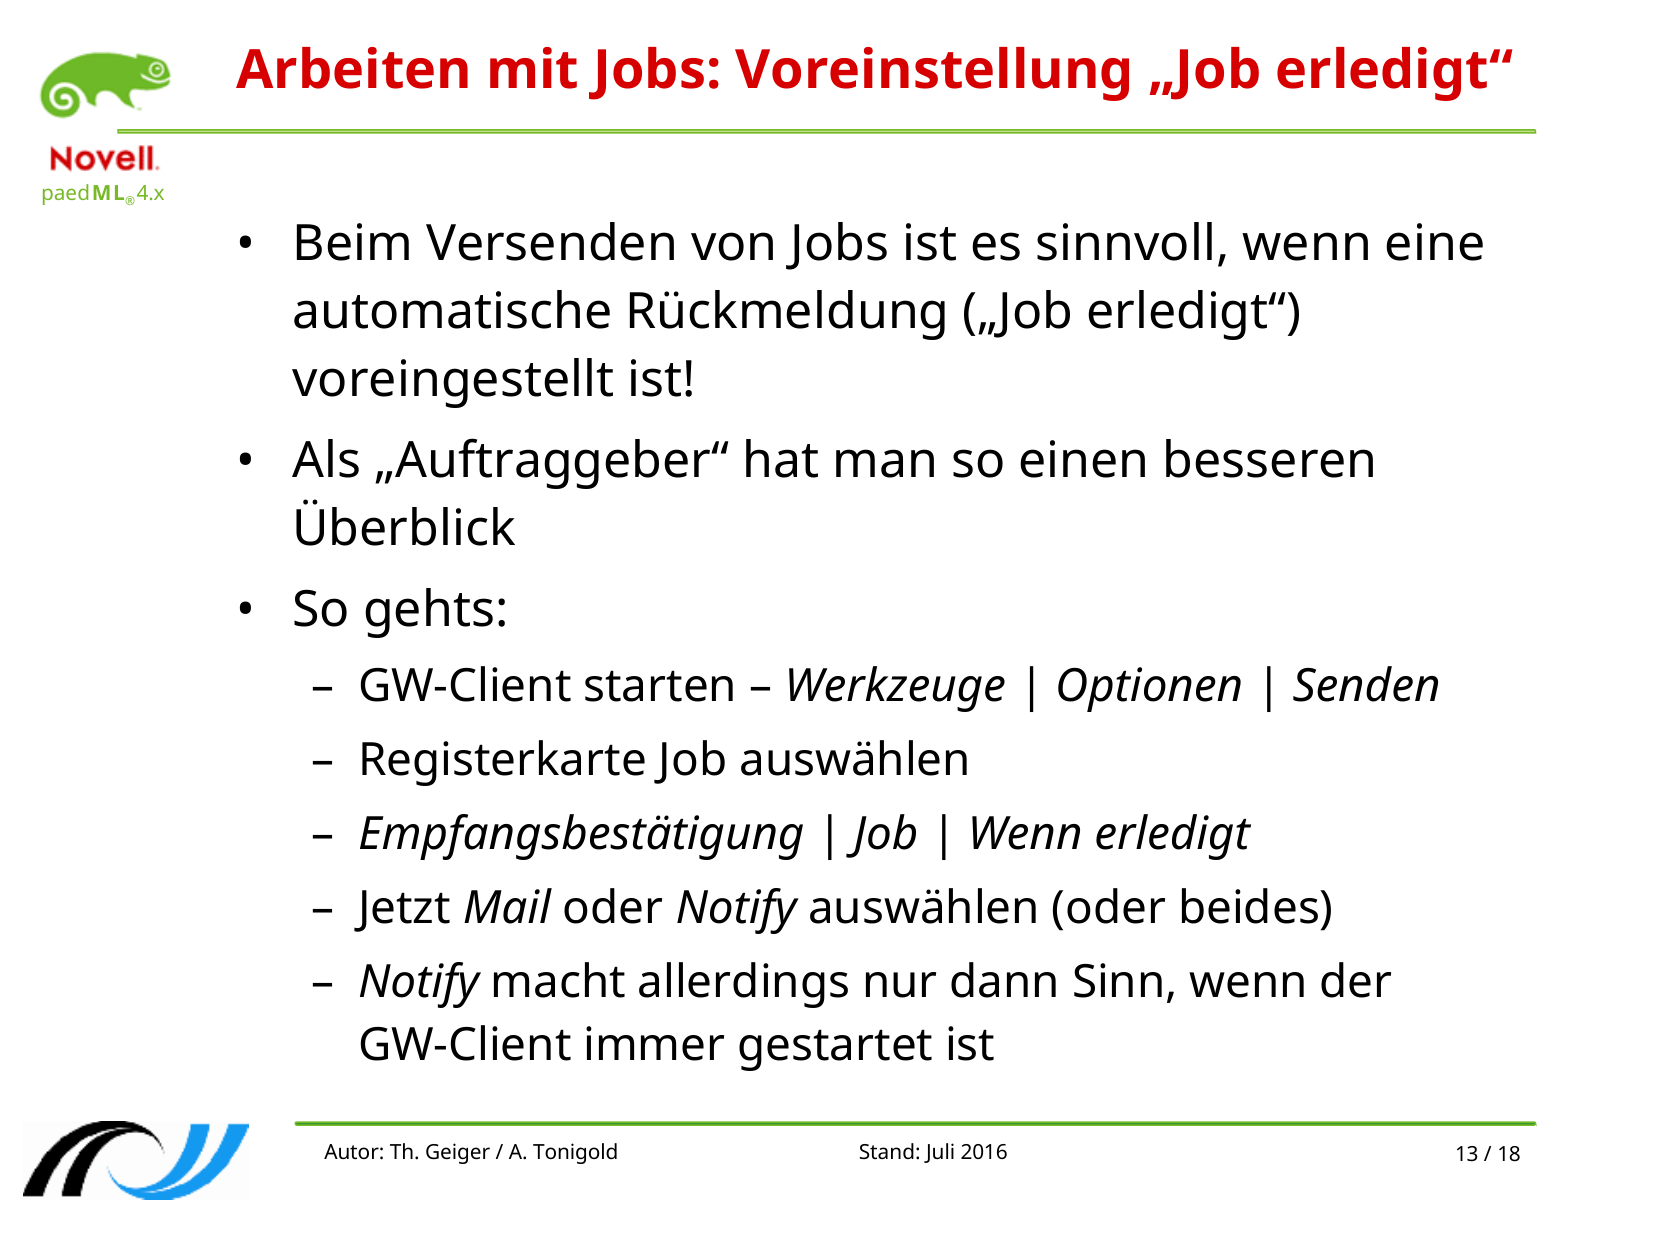

# Arbeiten mit Jobs: Voreinstellung „Job erledigt“
Beim Versenden von Jobs ist es sinnvoll, wenn eine automatische Rückmeldung („Job erledigt“) voreingestellt ist!
Als „Auftraggeber“ hat man so einen besseren Überblick
So gehts:
GW-Client starten – Werkzeuge | Optionen | Senden
Registerkarte Job auswählen
Empfangsbestätigung | Job | Wenn erledigt
Jetzt Mail oder Notify auswählen (oder beides)
Notify macht allerdings nur dann Sinn, wenn der
GW-Client immer gestartet ist
Autor: Th. Geiger / A. Tonigold
Juli 2016
13